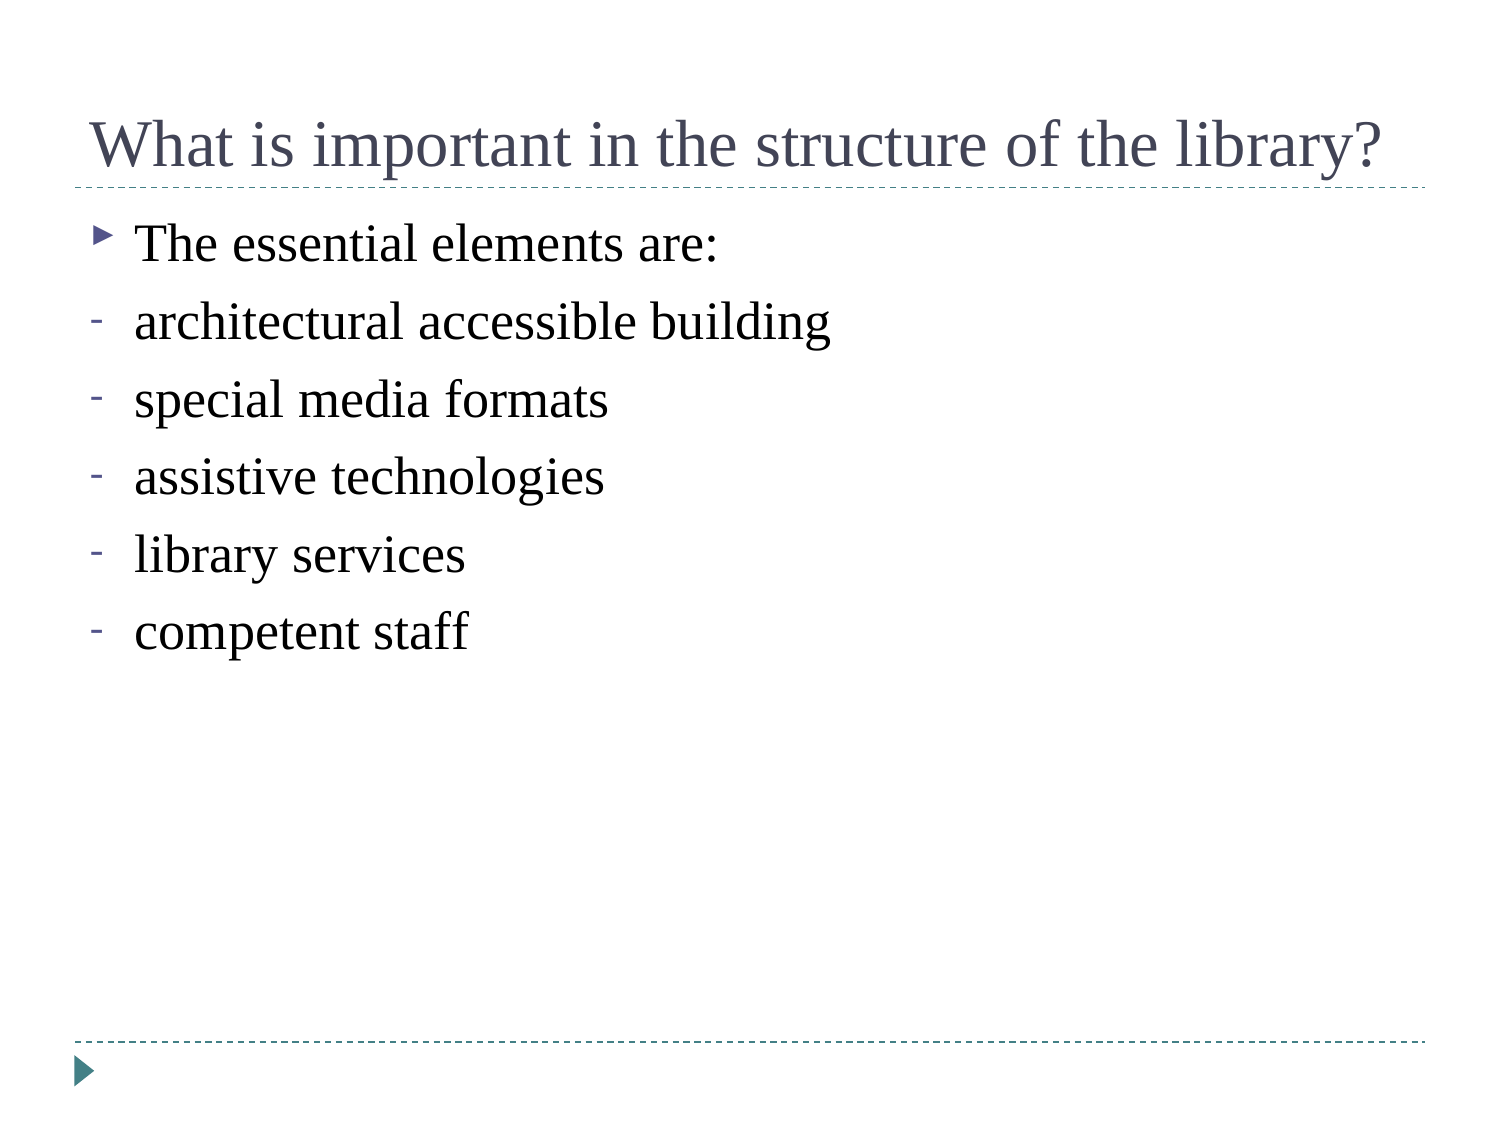

# What is important in the structure of the library?
The essential elements are:
architectural accessible building
special media formats
assistive technologies
library services
competent staff